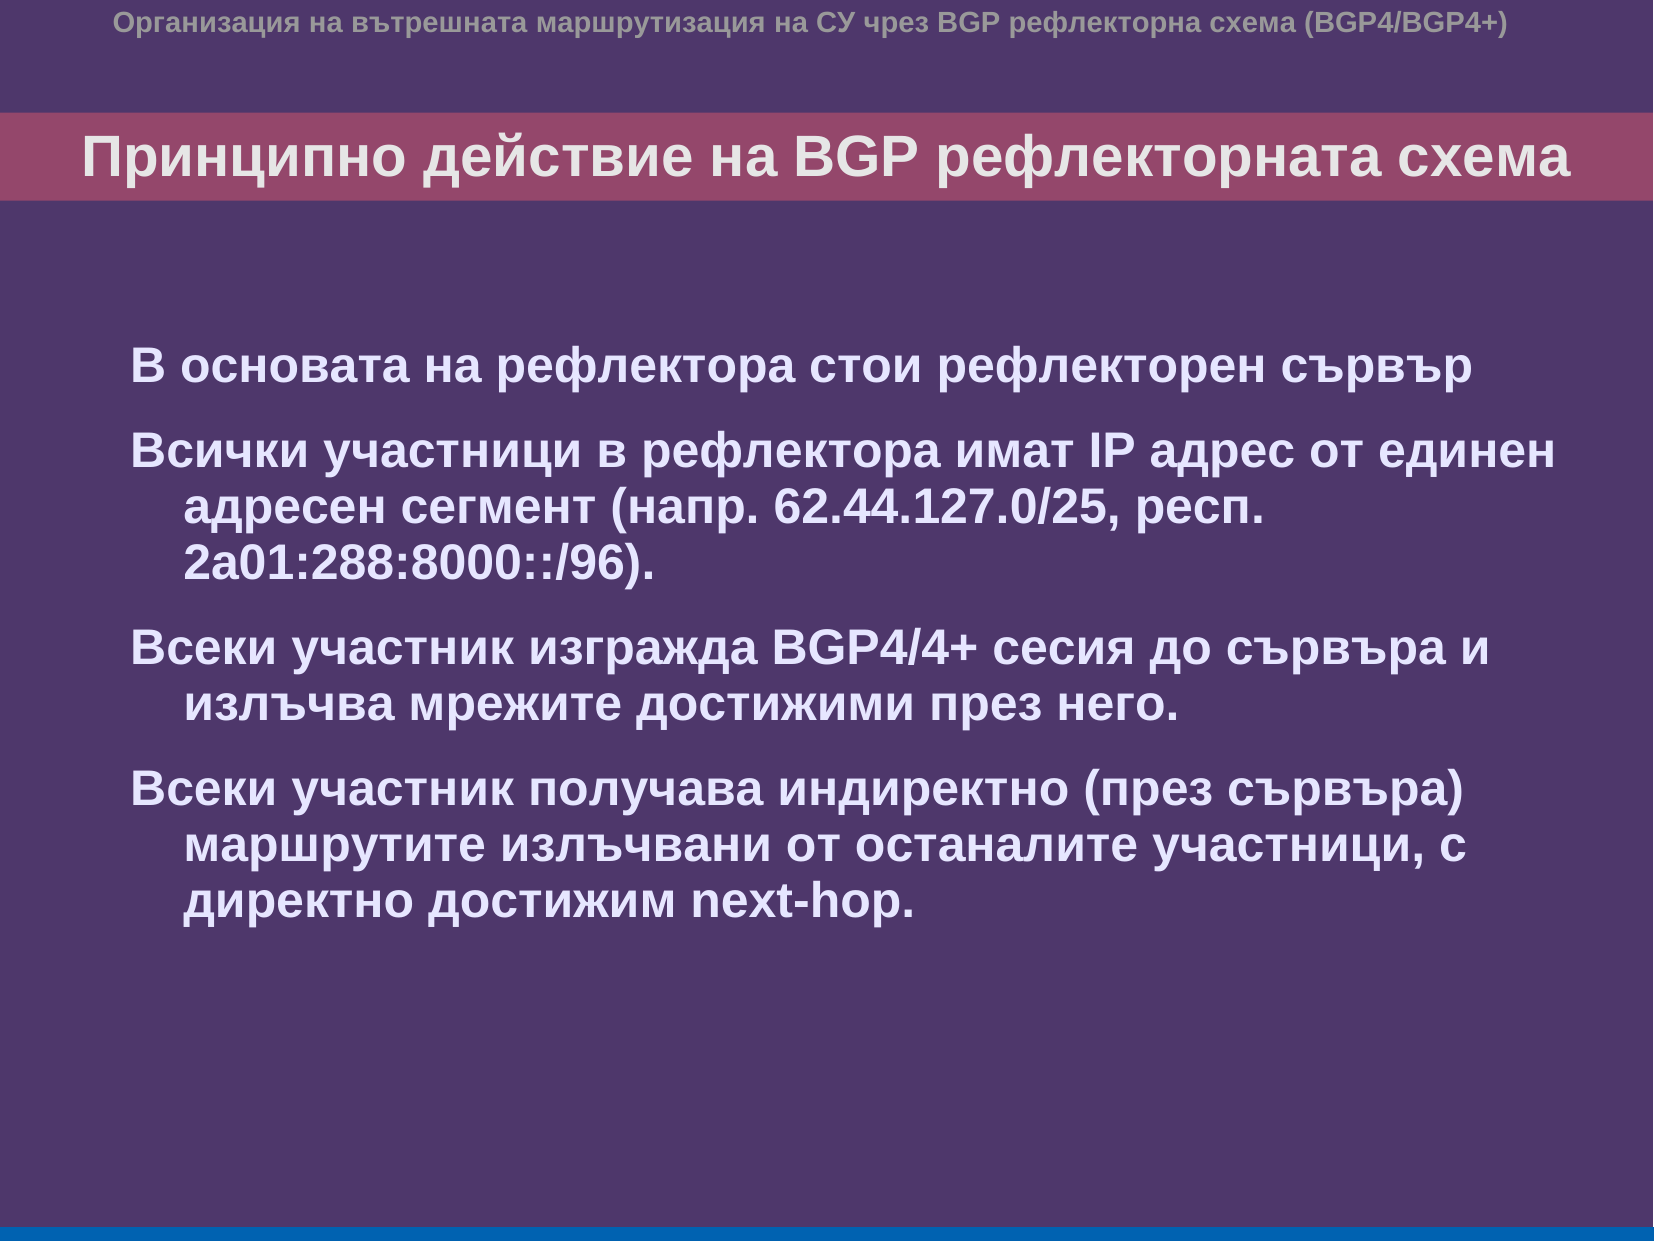

Организация на вътрешната маршрутизация на СУ чрез BGP рефлекторна схема (BGP4/BGP4+)
# Принципно действие на BGP рефлекторната схема
В основата на рефлектора стои рефлекторен сървър
Всички участници в рефлектора имат IP адрес от единен адресен сегмент (напр. 62.44.127.0/25, респ. 2a01:288:8000::/96).
Всеки участник изгражда BGP4/4+ сесия до сървъра и излъчва мрежите достижими през него.
Всеки участник получава индиректно (през сървъра) маршрутите излъчвани от останалите участници, с директно достижим next-hop.